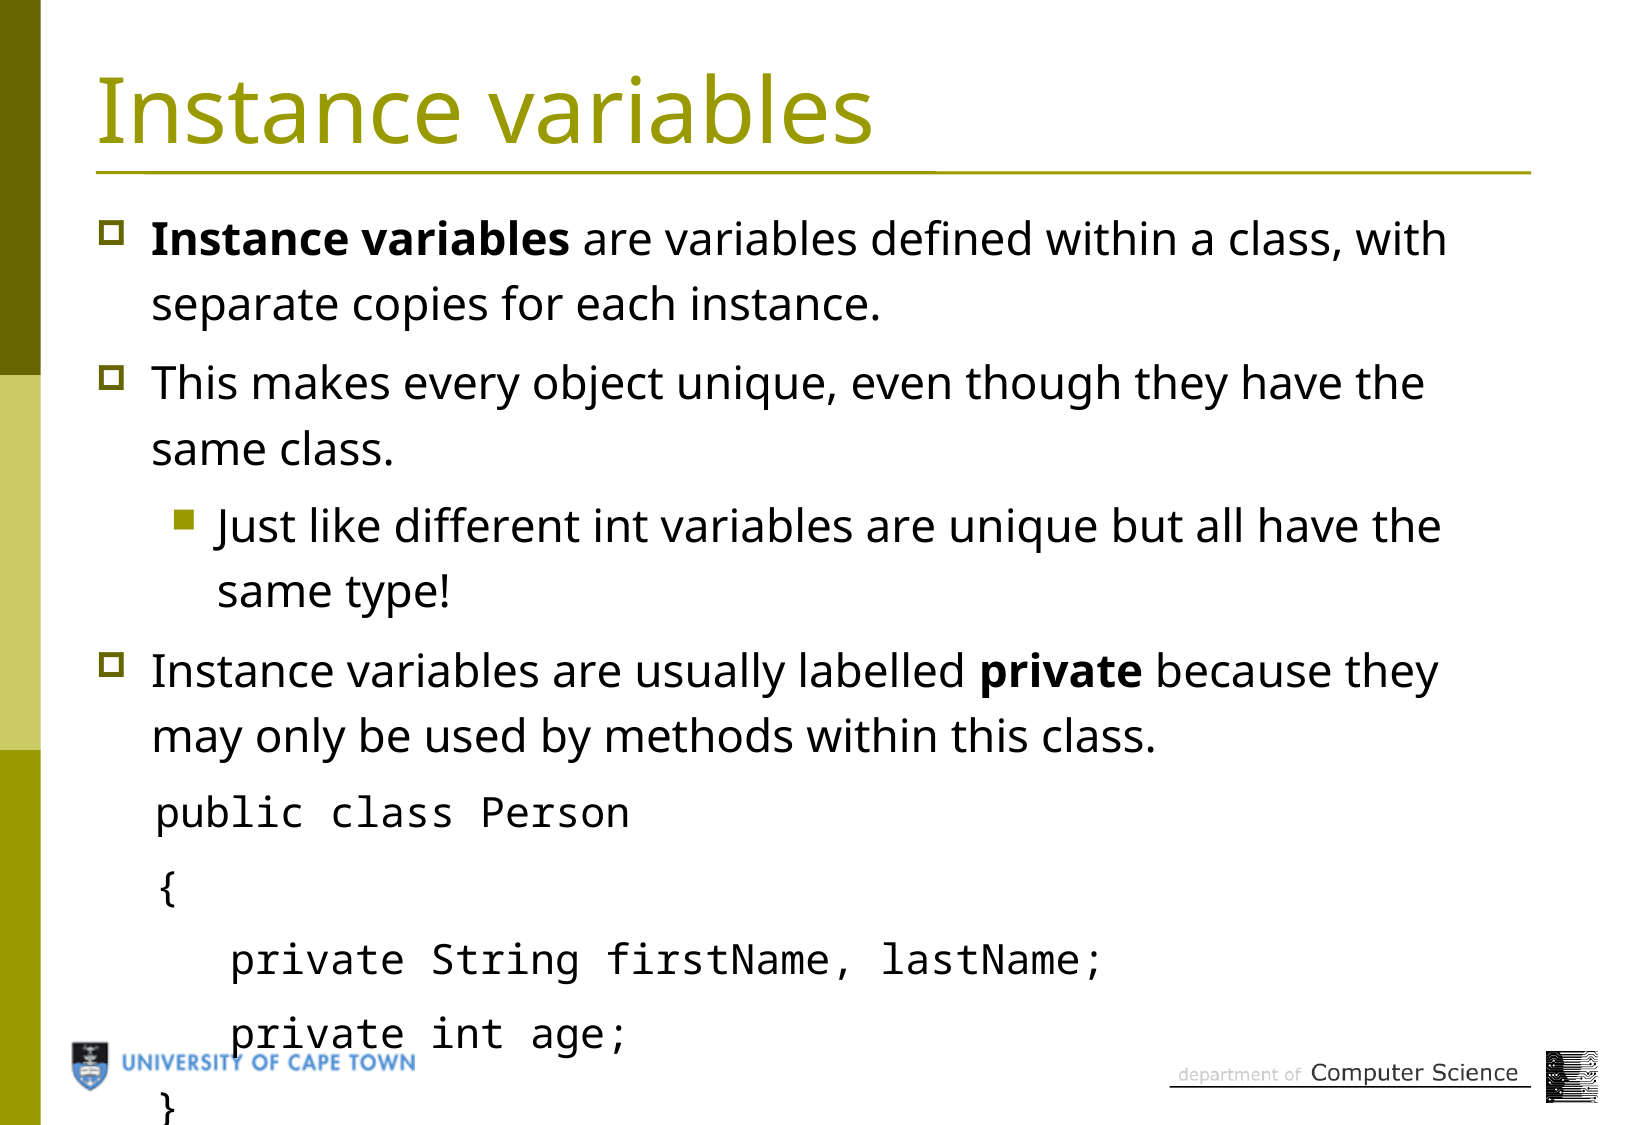

# Instance variables
Instance variables are variables defined within a class, with separate copies for each instance.
This makes every object unique, even though they have the same class.
Just like different int variables are unique but all have the same type!
Instance variables are usually labelled private because they may only be used by methods within this class.
public class Person
{
 private String firstName, lastName;
 private int age;
}